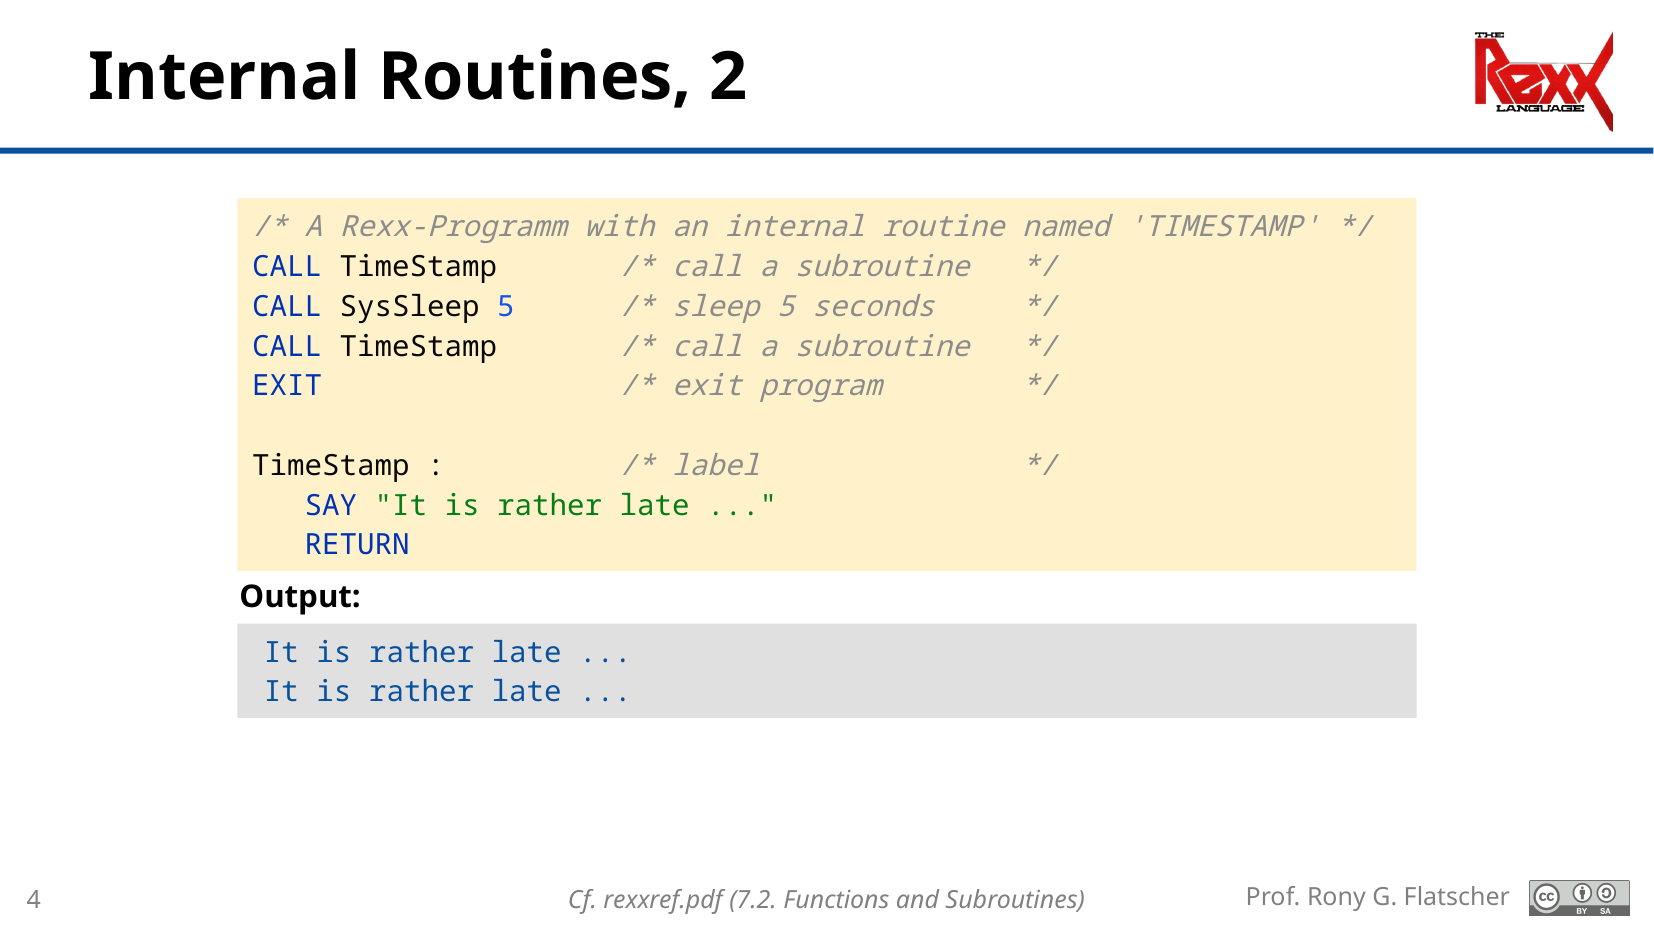

# Internal Routines, 2
/* A Rexx-Programm with an internal routine named 'TIMESTAMP' */
CALL TimeStamp /* call a subroutine */
CALL SysSleep 5 /* sleep 5 seconds */
CALL TimeStamp /* call a subroutine */
EXIT /* exit program */
TimeStamp : /* label */
 SAY "It is rather late ..."
 RETURN
Output:
It is rather late ...
It is rather late ...
Cf. rexxref.pdf (7.2. Functions and Subroutines)